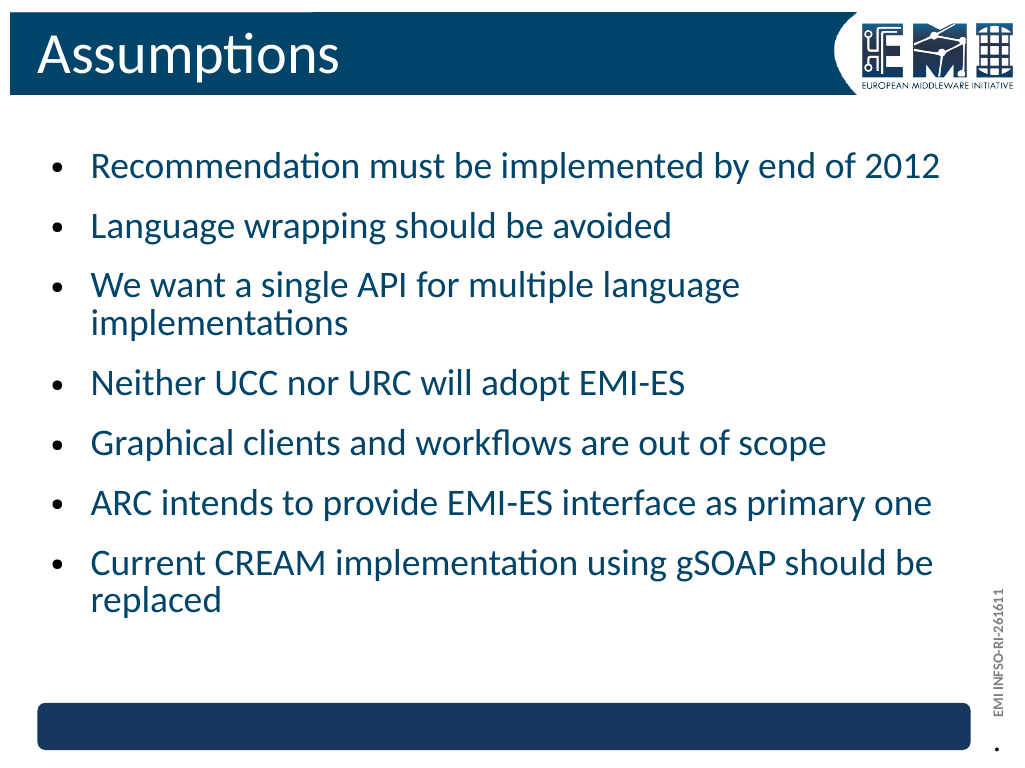

# Assumptions
Recommendation must be implemented by end of 2012
Language wrapping should be avoided
We want a single API for multiple language implementations
Neither UCC nor URC will adopt EMI-ES
Graphical clients and workflows are out of scope
ARC intends to provide EMI-ES interface as primary one
Current CREAM implementation using gSOAP should be replaced